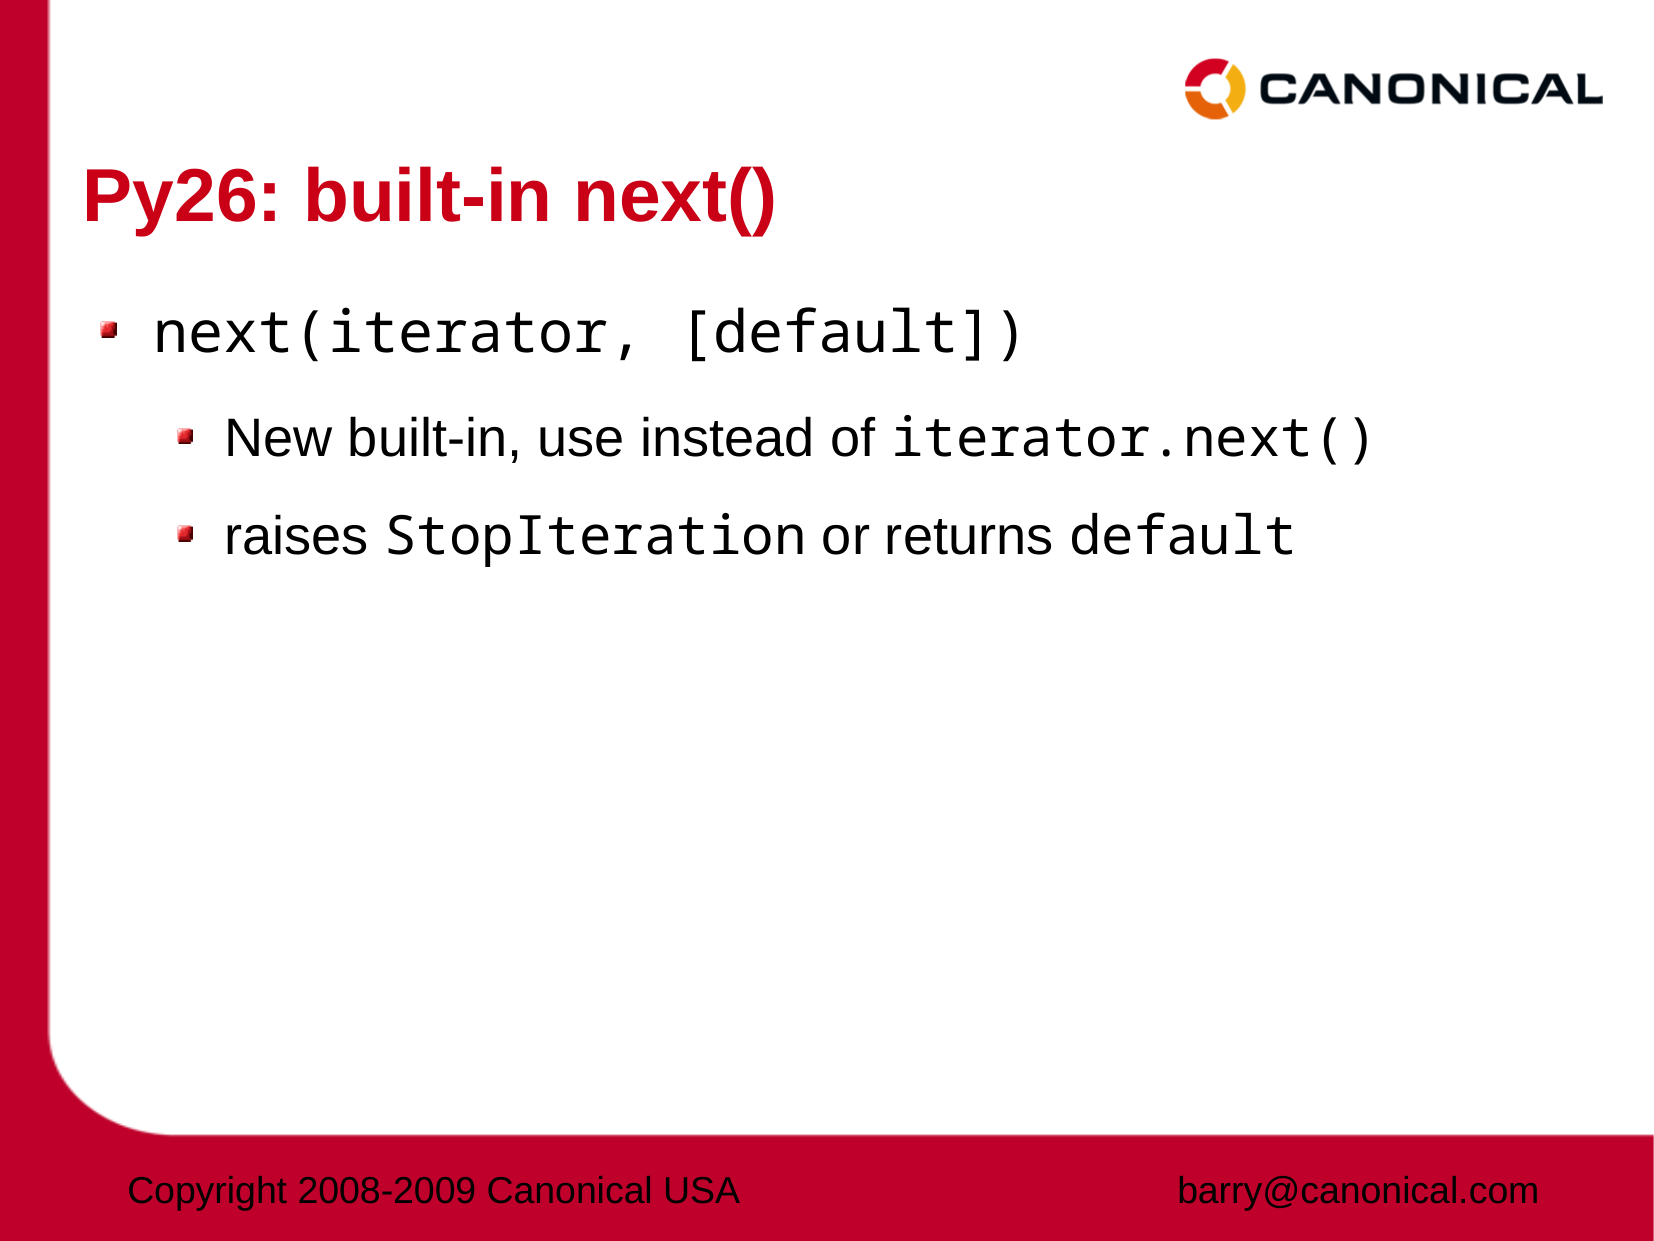

# Py26: built-in next()
next(iterator, [default])
New built-in, use instead of iterator.next()
raises StopIteration or returns default